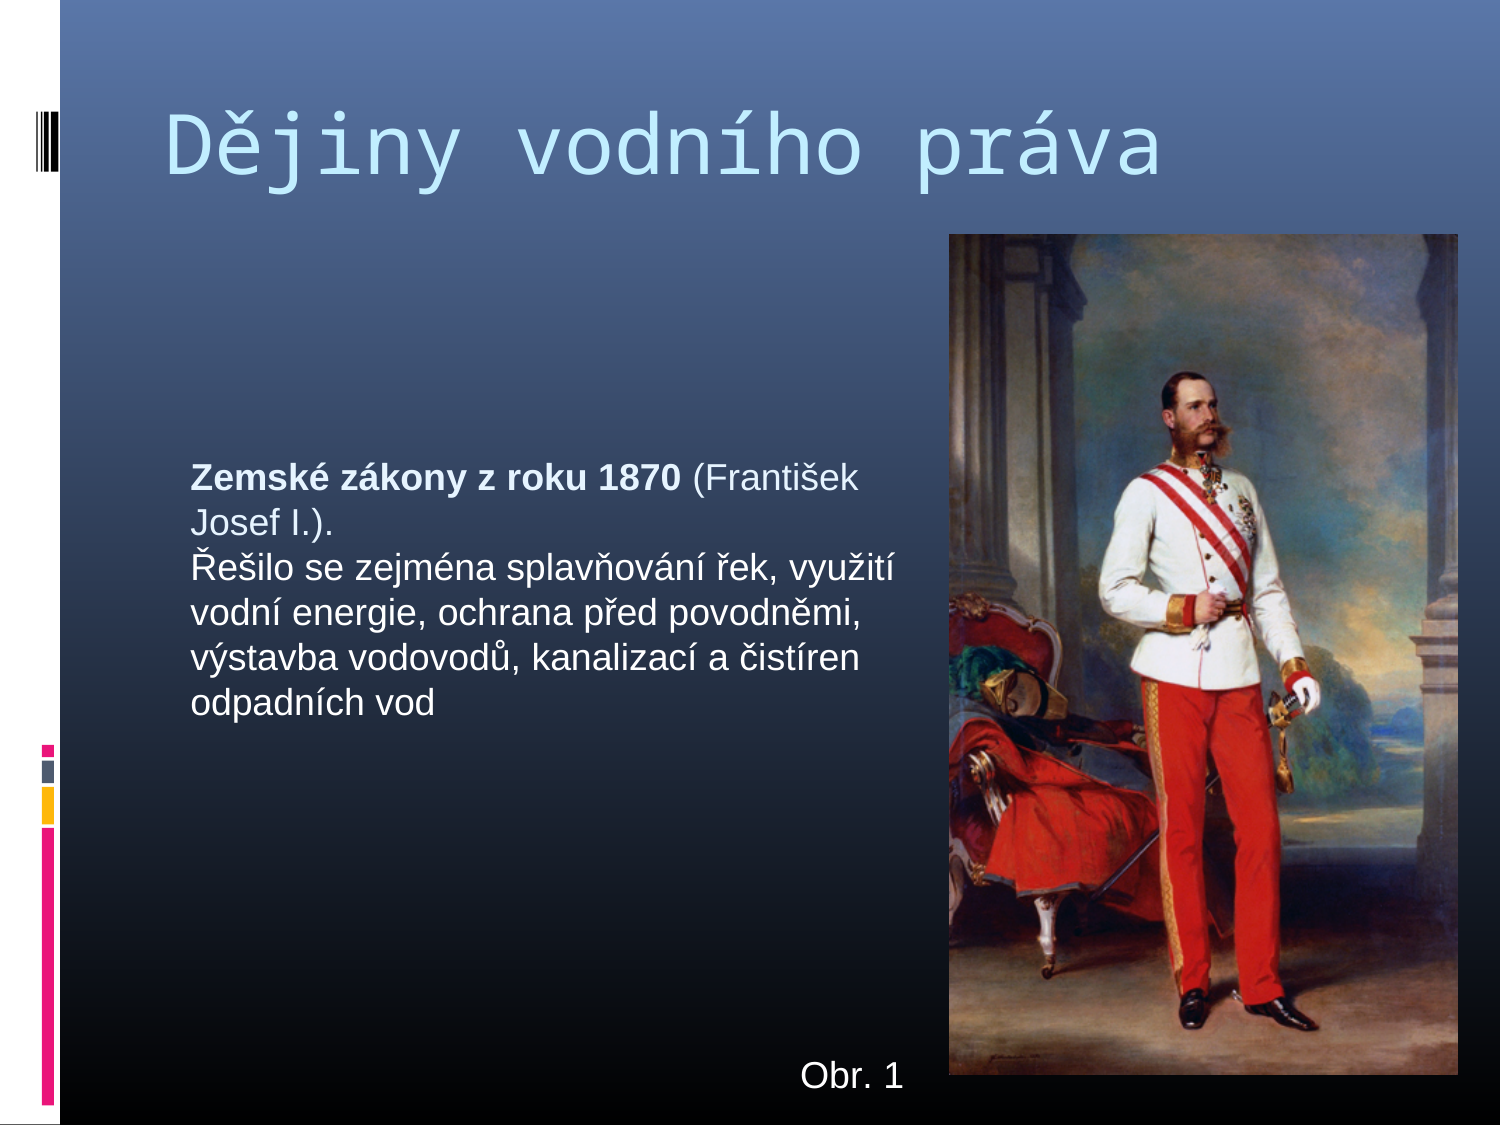

# Dějiny vodního práva
Zemské zákony z roku 1870 (František Josef I.).
Řešilo se zejména splavňování řek, využití vodní energie, ochrana před povodněmi, výstavba vodovodů, kanalizací a čistíren odpadních vod
Obr. 1